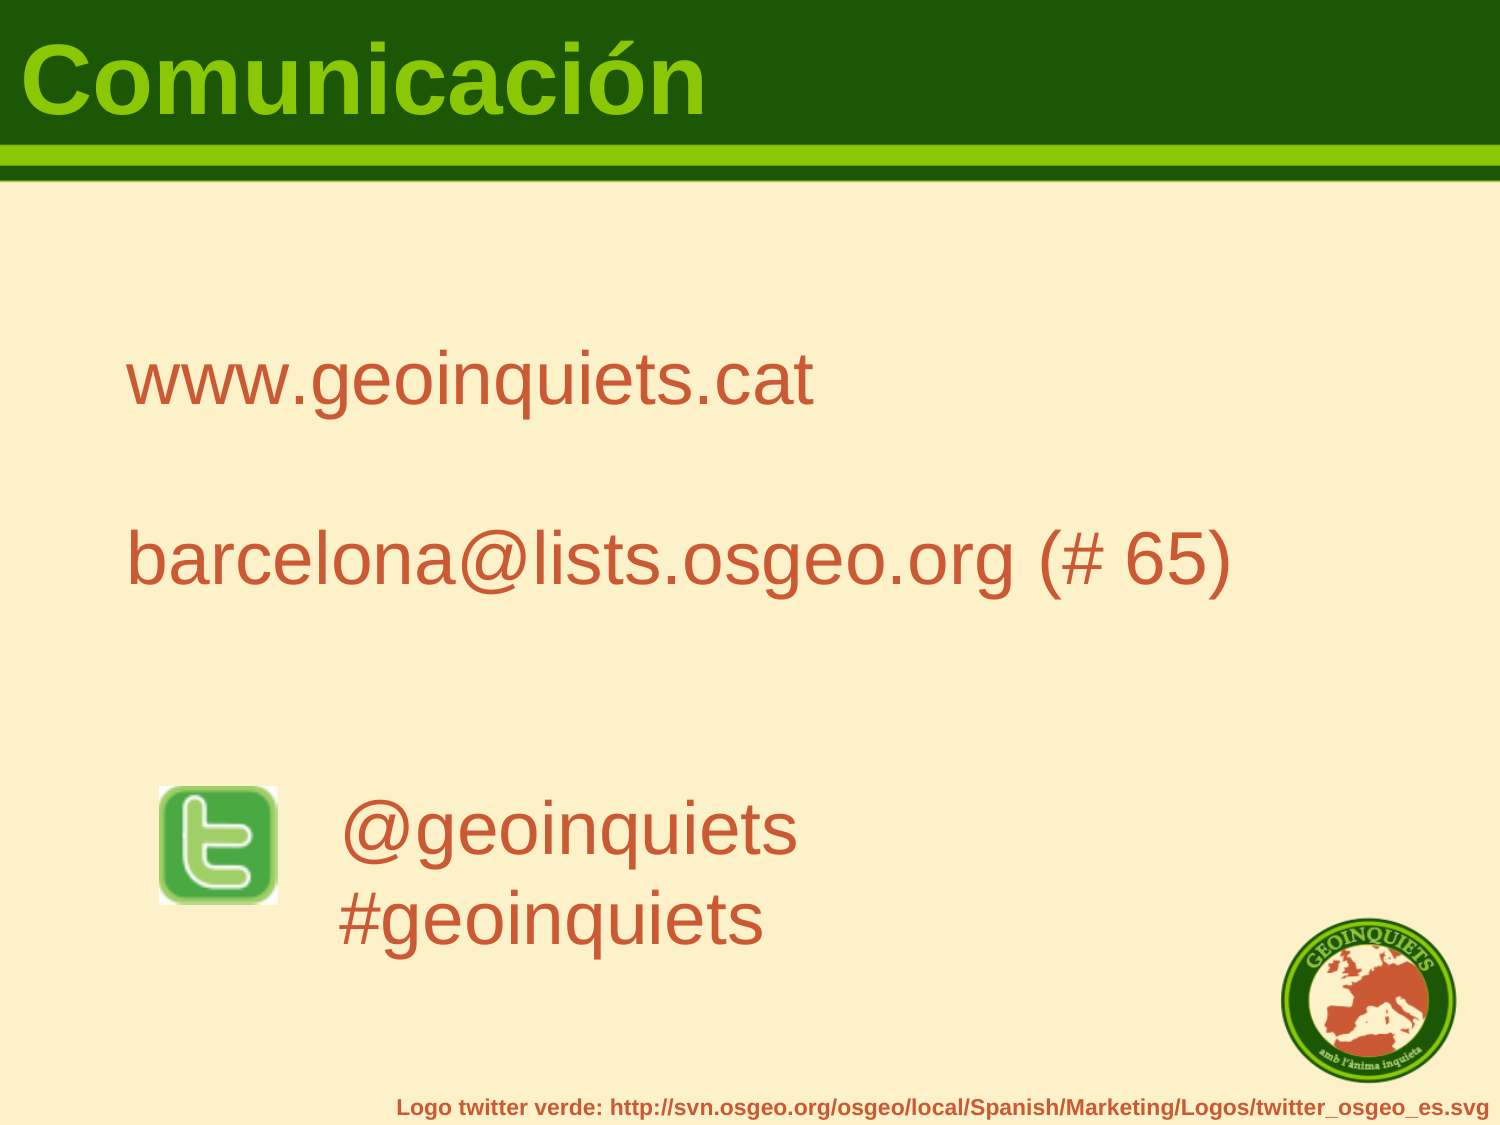

Comunicación
www.geoinquiets.cat
barcelona@lists.osgeo.org (# 65)
	 @geoinquiets
	 #geoinquiets
Logo twitter verde: http://svn.osgeo.org/osgeo/local/Spanish/Marketing/Logos/twitter_osgeo_es.svg